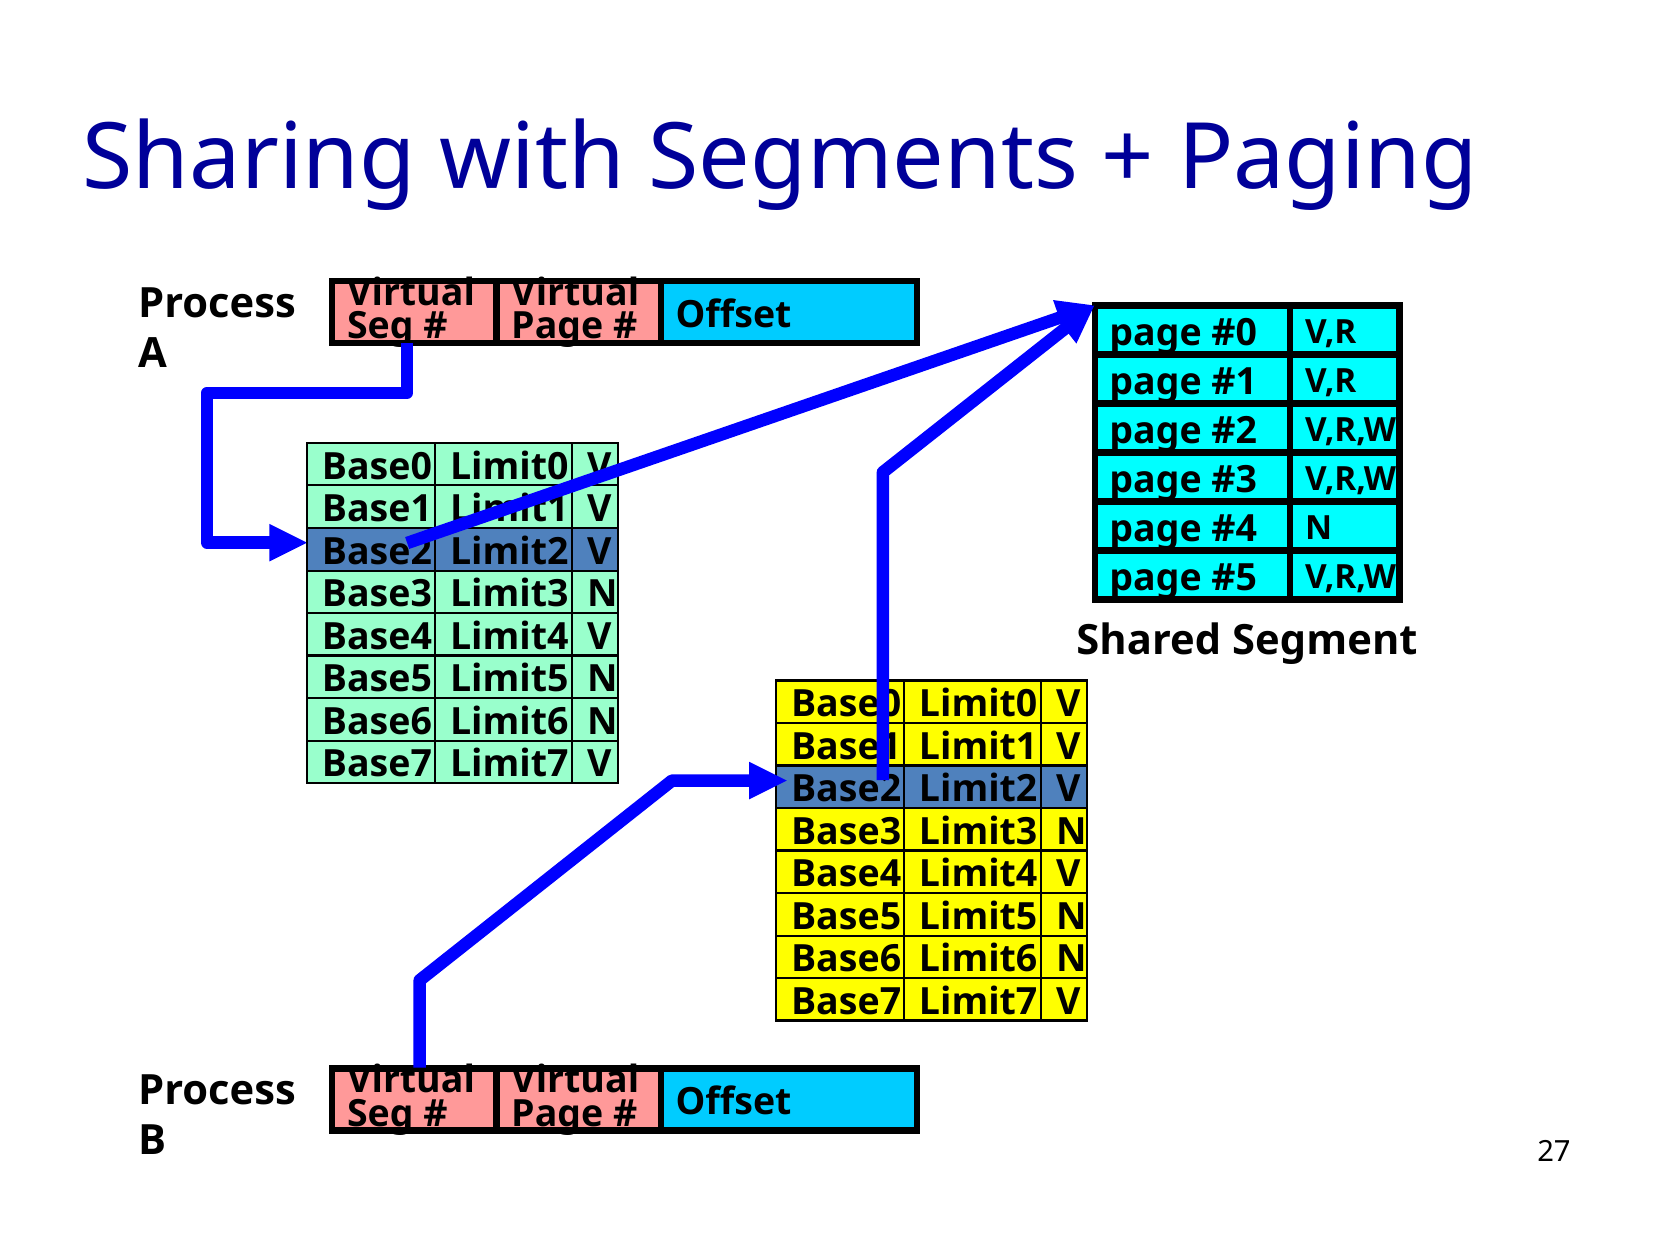

# Sharing with Segments + Paging
Process
A
Virtual
Seg #
Virtual
Page #
Offset
page #0
V,R
page #1
V,R
page #2
V,R,W
Base0
Limit0
V
page #3
V,R,W
Base1
Limit1
V
page #4
N
Base2
Limit2
V
Base2
Limit2
V
page #5
V,R,W
Base3
Limit3
N
Shared Segment
Base4
Limit4
V
Base5
Limit5
N
Base0
Limit0
V
Base6
Limit6
N
Base1
Limit1
V
Base7
Limit7
V
Base2
Base2
Limit2
Limit2
V
V
Base3
Limit3
N
Base4
Limit4
V
Base5
Limit5
N
Base6
Limit6
N
Base7
Limit7
V
Process
B
Virtual
Seg #
Virtual
Page #
Offset
27